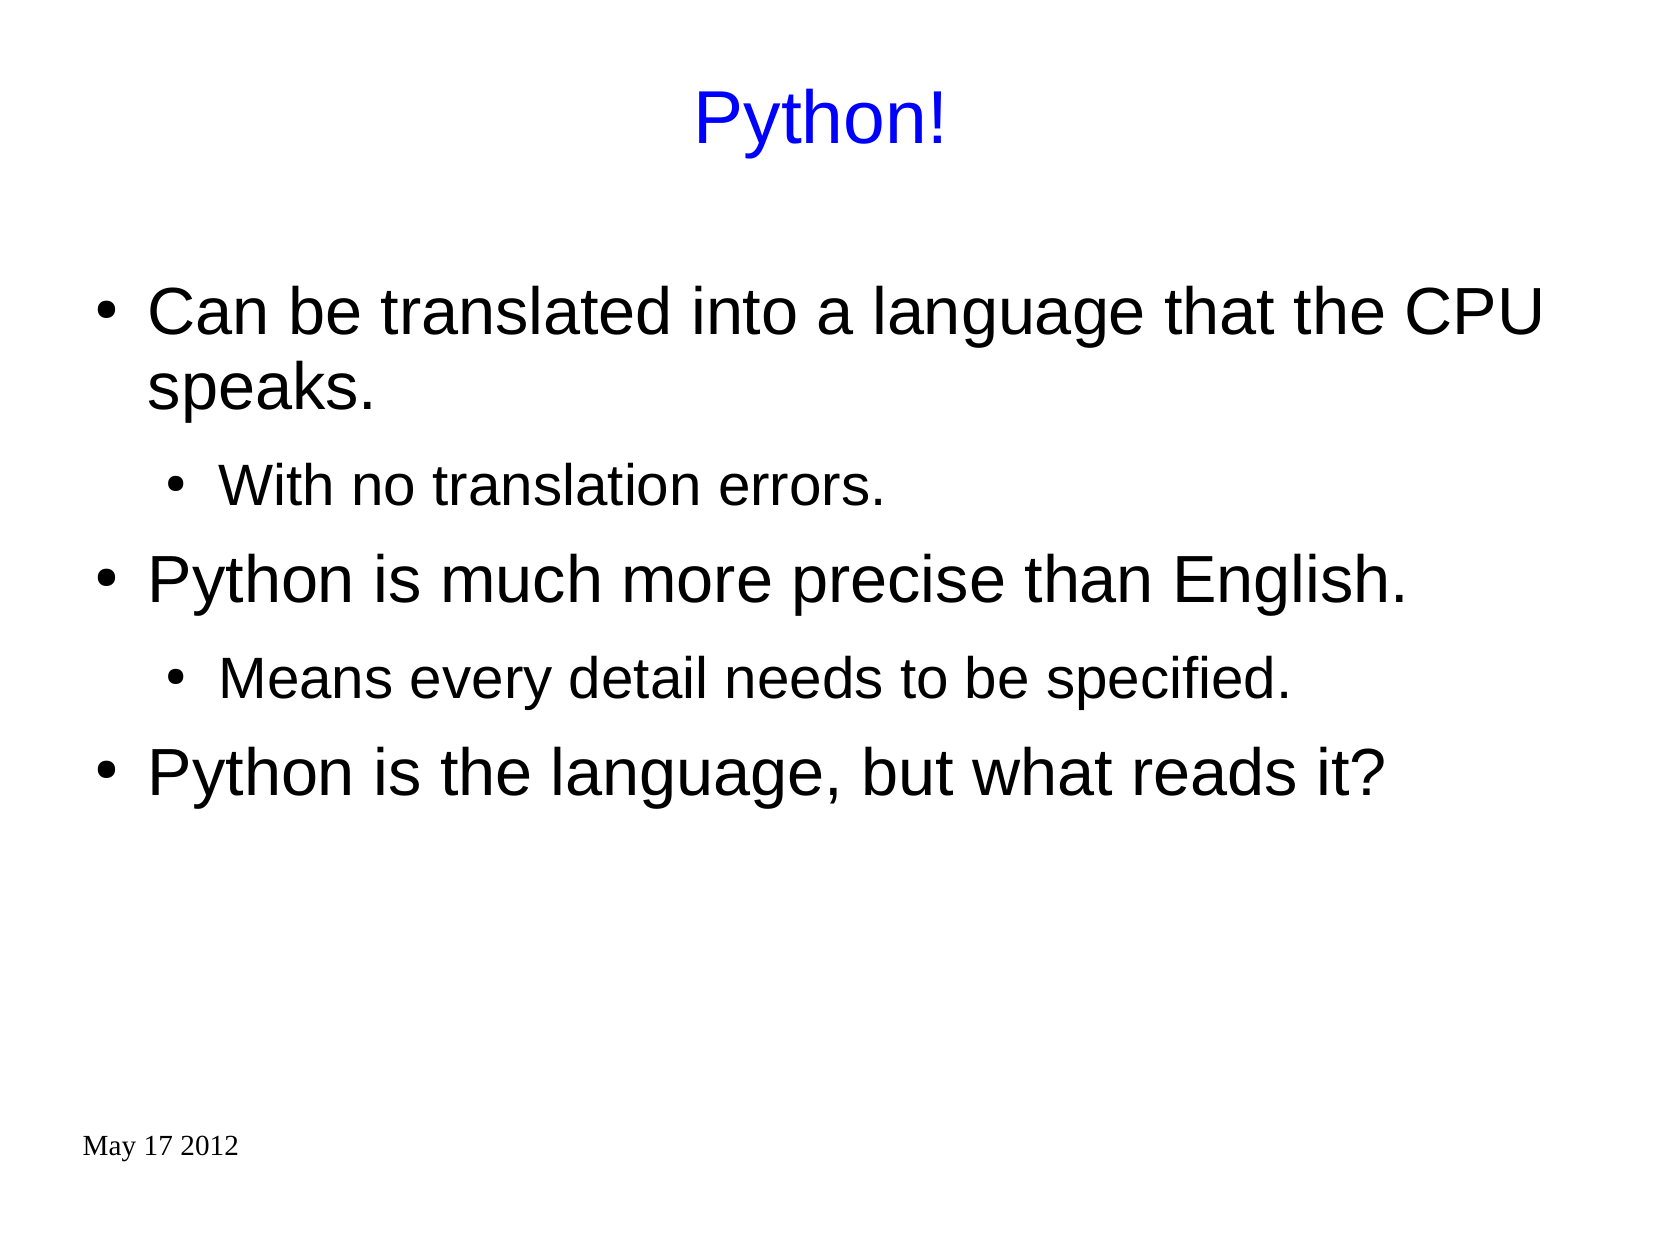

# Python!
Can be translated into a language that the CPU speaks.
With no translation errors.
Python is much more precise than English.
Means every detail needs to be specified.
Python is the language, but what reads it?
May 17 2012